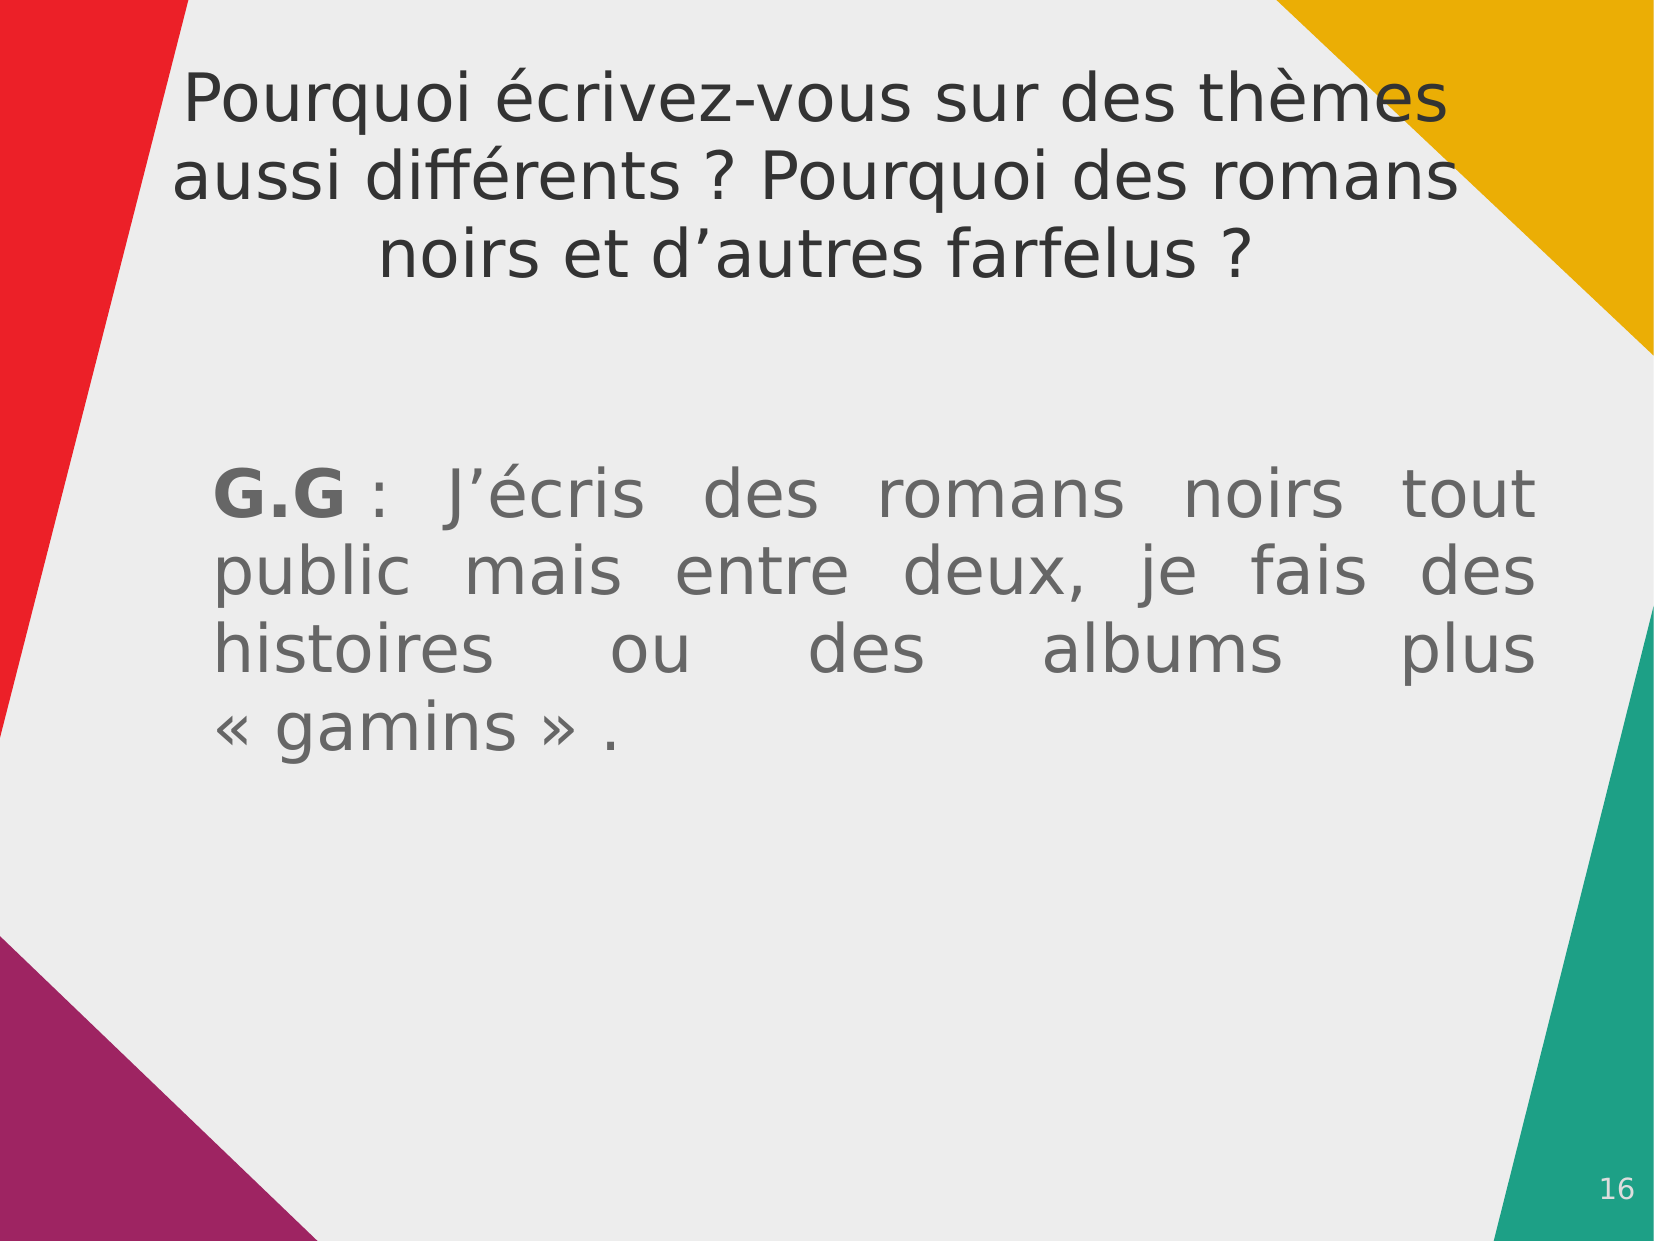

# Pourquoi écrivez-vous sur des thèmes aussi différents ? Pourquoi des romans noirs et d’autres farfelus ?
G.G : J’écris des romans noirs tout public mais entre deux, je fais des histoires ou des albums plus « gamins » .
16